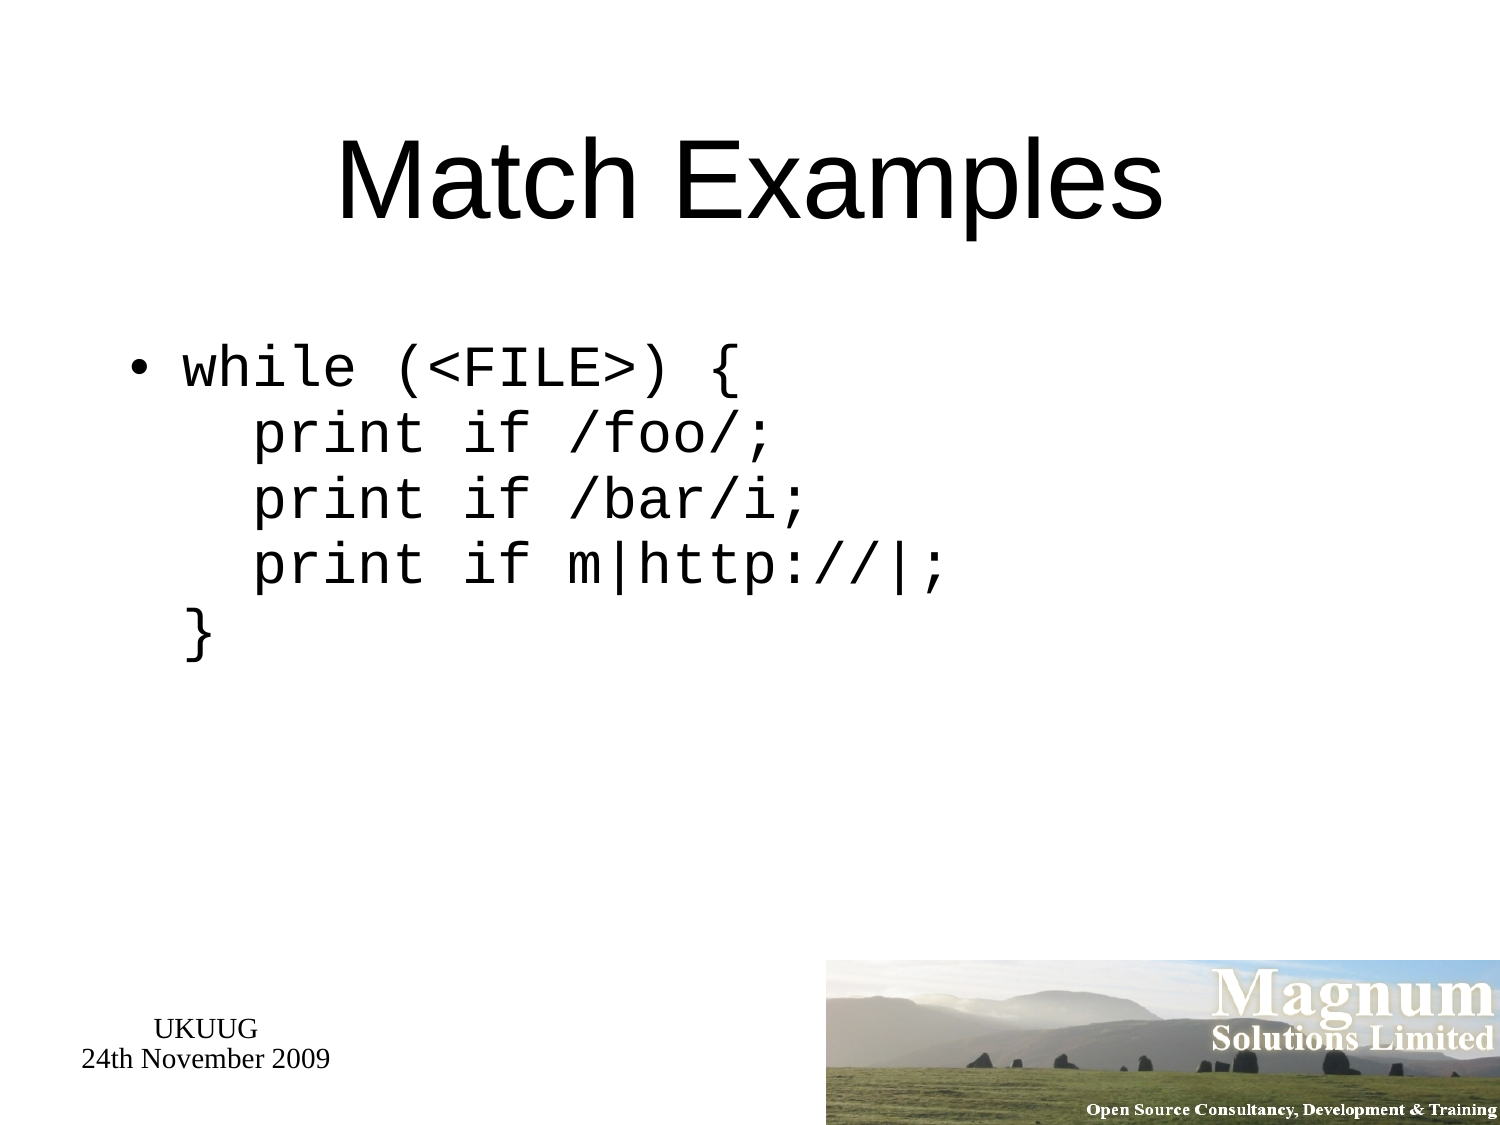

# Match Examples
while (<FILE>) {
 print if /foo/;
 print if /bar/i;
 print if m|http://|;
}
117